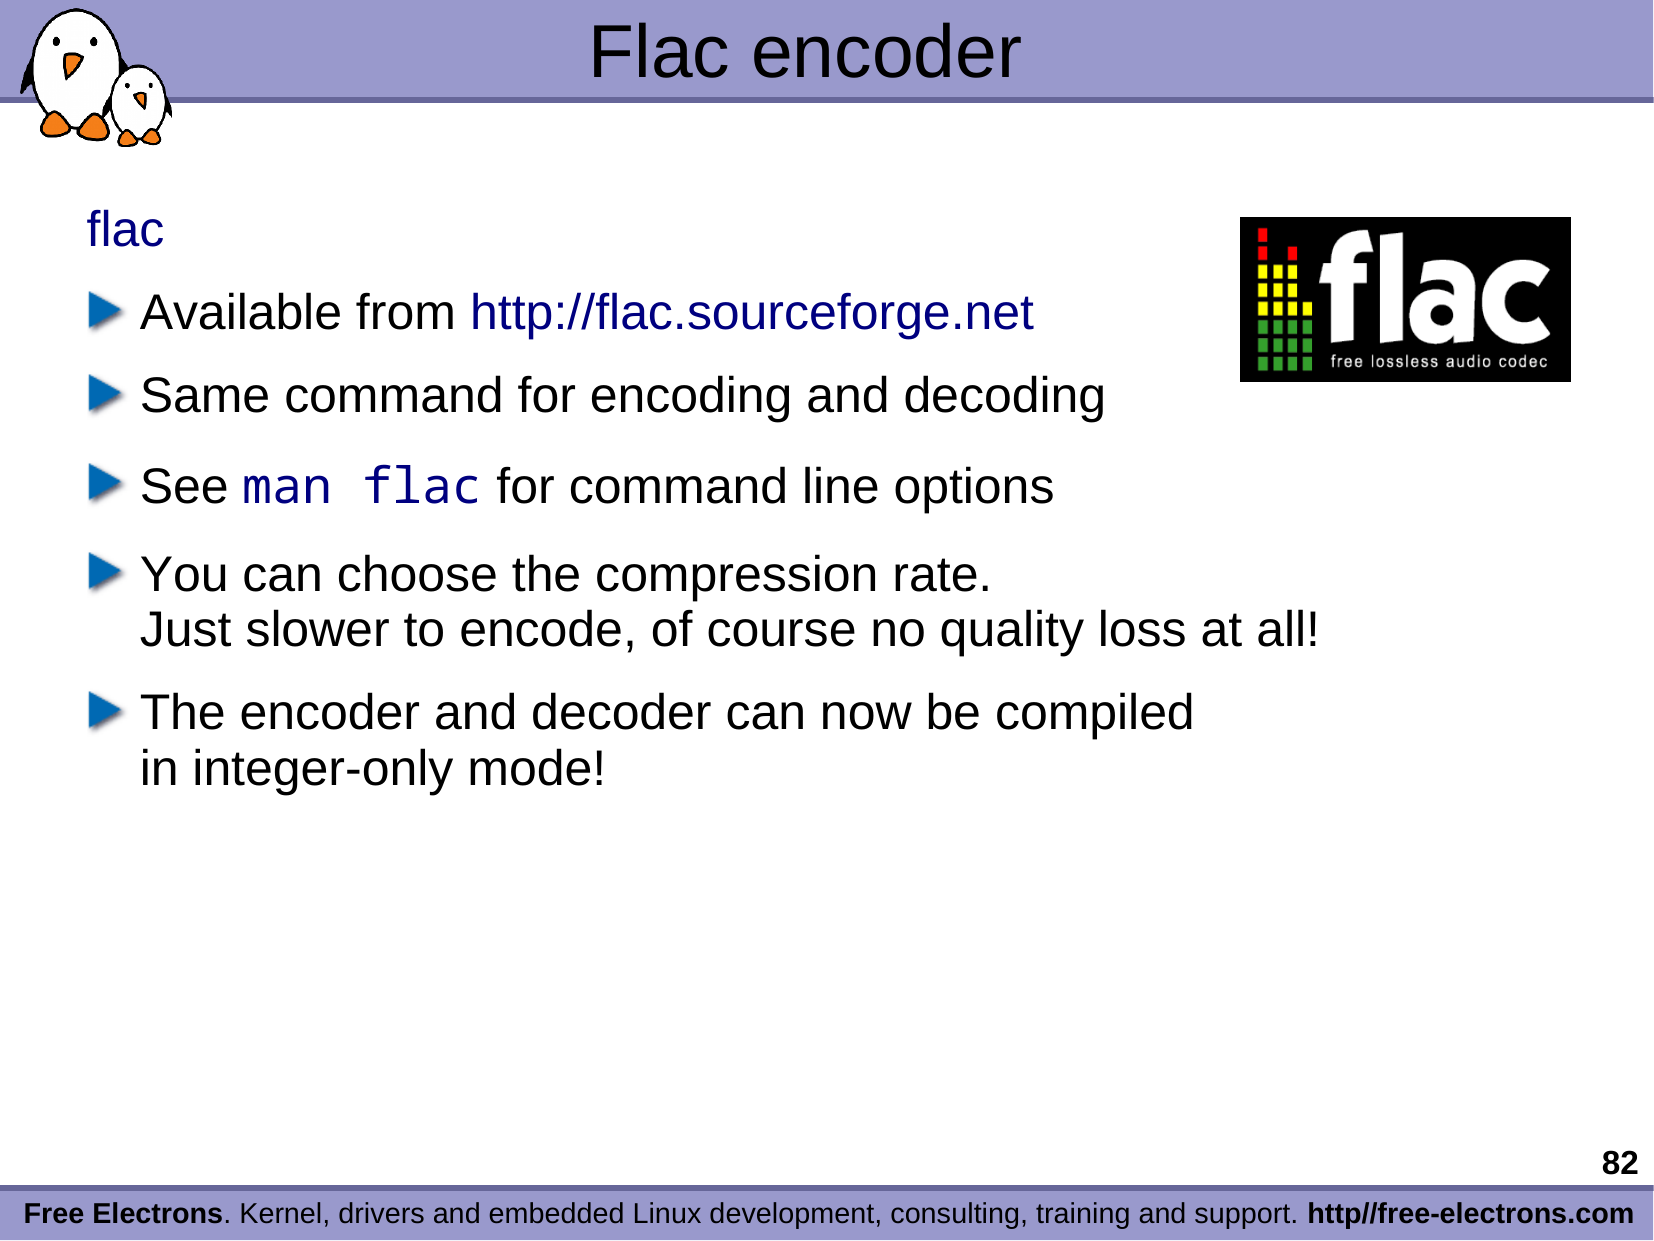

# Flac encoder
flac
Available from http://flac.sourceforge.net
Same command for encoding and decoding
See man flac for command line options
You can choose the compression rate.
Just slower to encode, of course no quality loss at all!
The encoder and decoder can now be compiled
in integer-only mode!